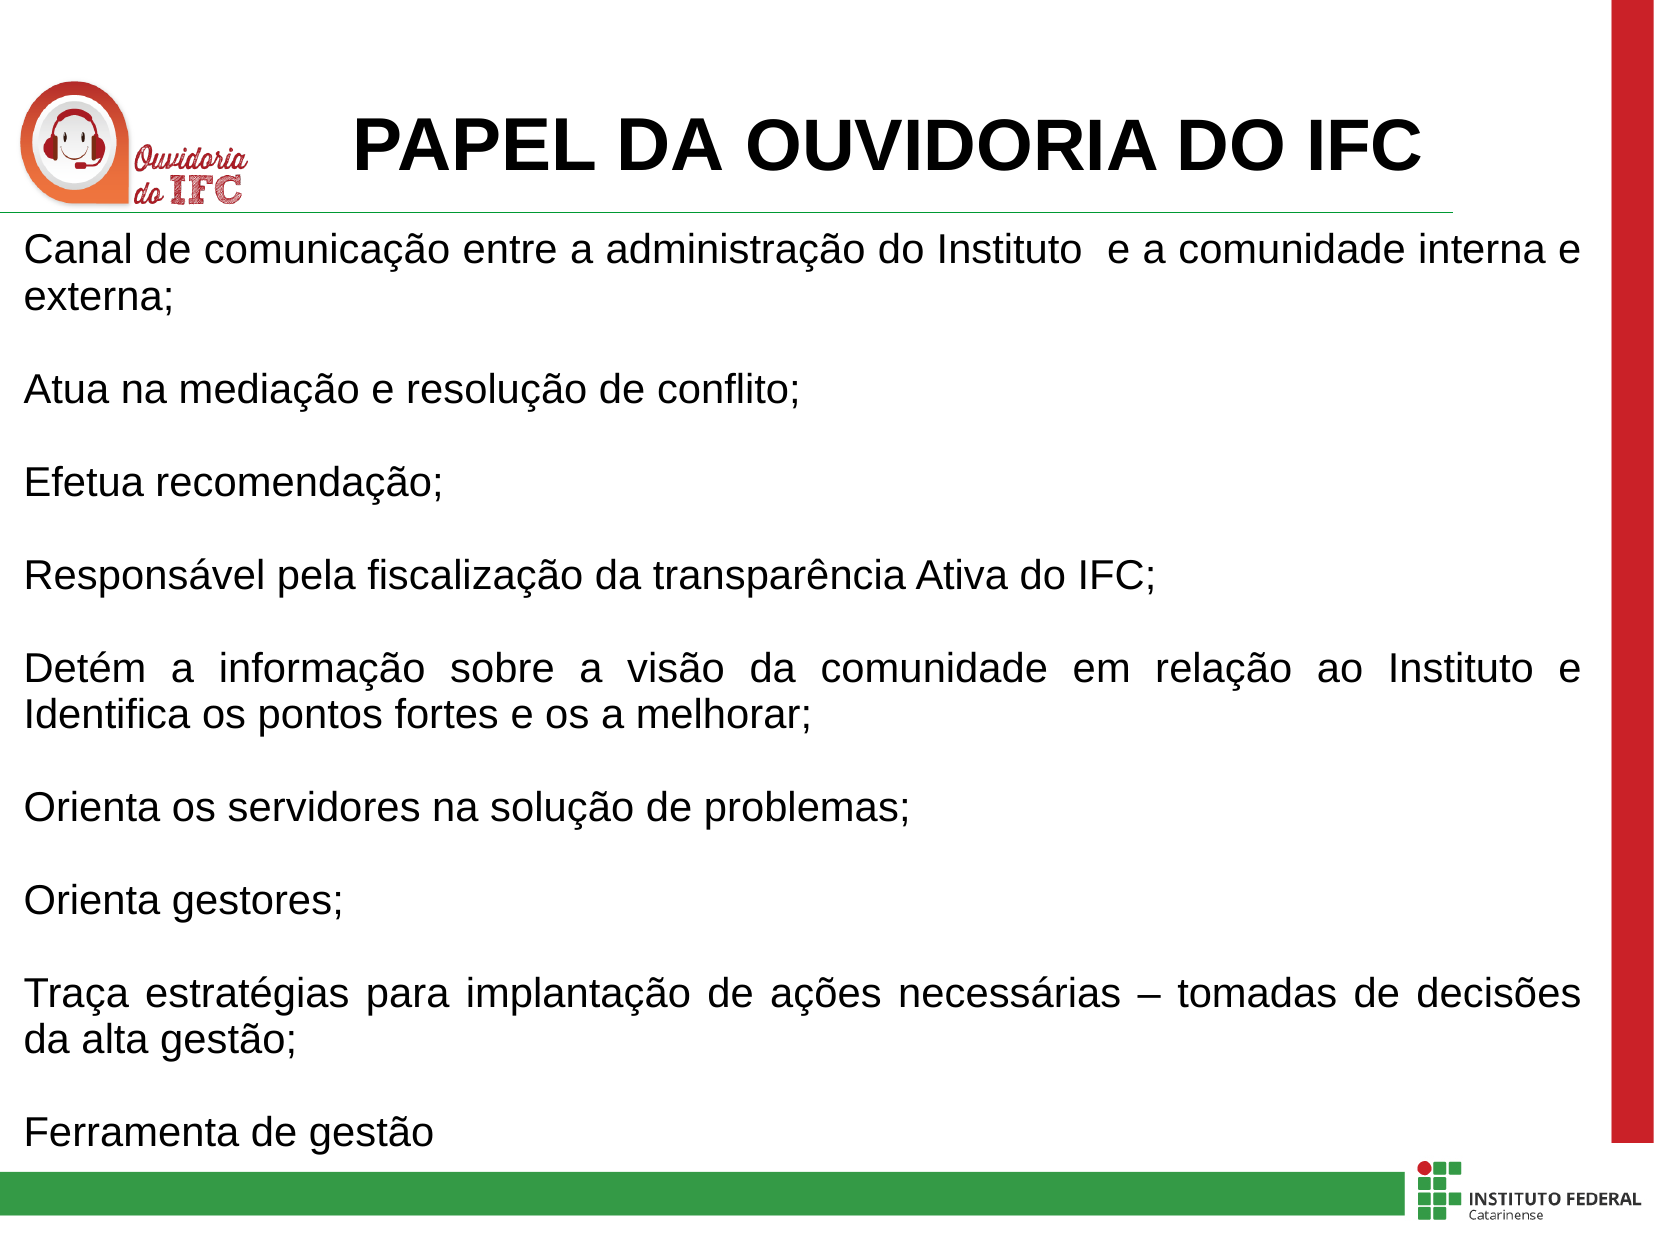

PAPEL DA OUVIDORIA DO IFC
# Canal de comunicação entre a administração do Instituto e a comunidade interna e externa;
Atua na mediação e resolução de conflito;
Efetua recomendação;
Responsável pela fiscalização da transparência Ativa do IFC;
Detém a informação sobre a visão da comunidade em relação ao Instituto e Identifica os pontos fortes e os a melhorar;
Orienta os servidores na solução de problemas;
Orienta gestores;
Traça estratégias para implantação de ações necessárias – tomadas de decisões da alta gestão;
Ferramenta de gestão